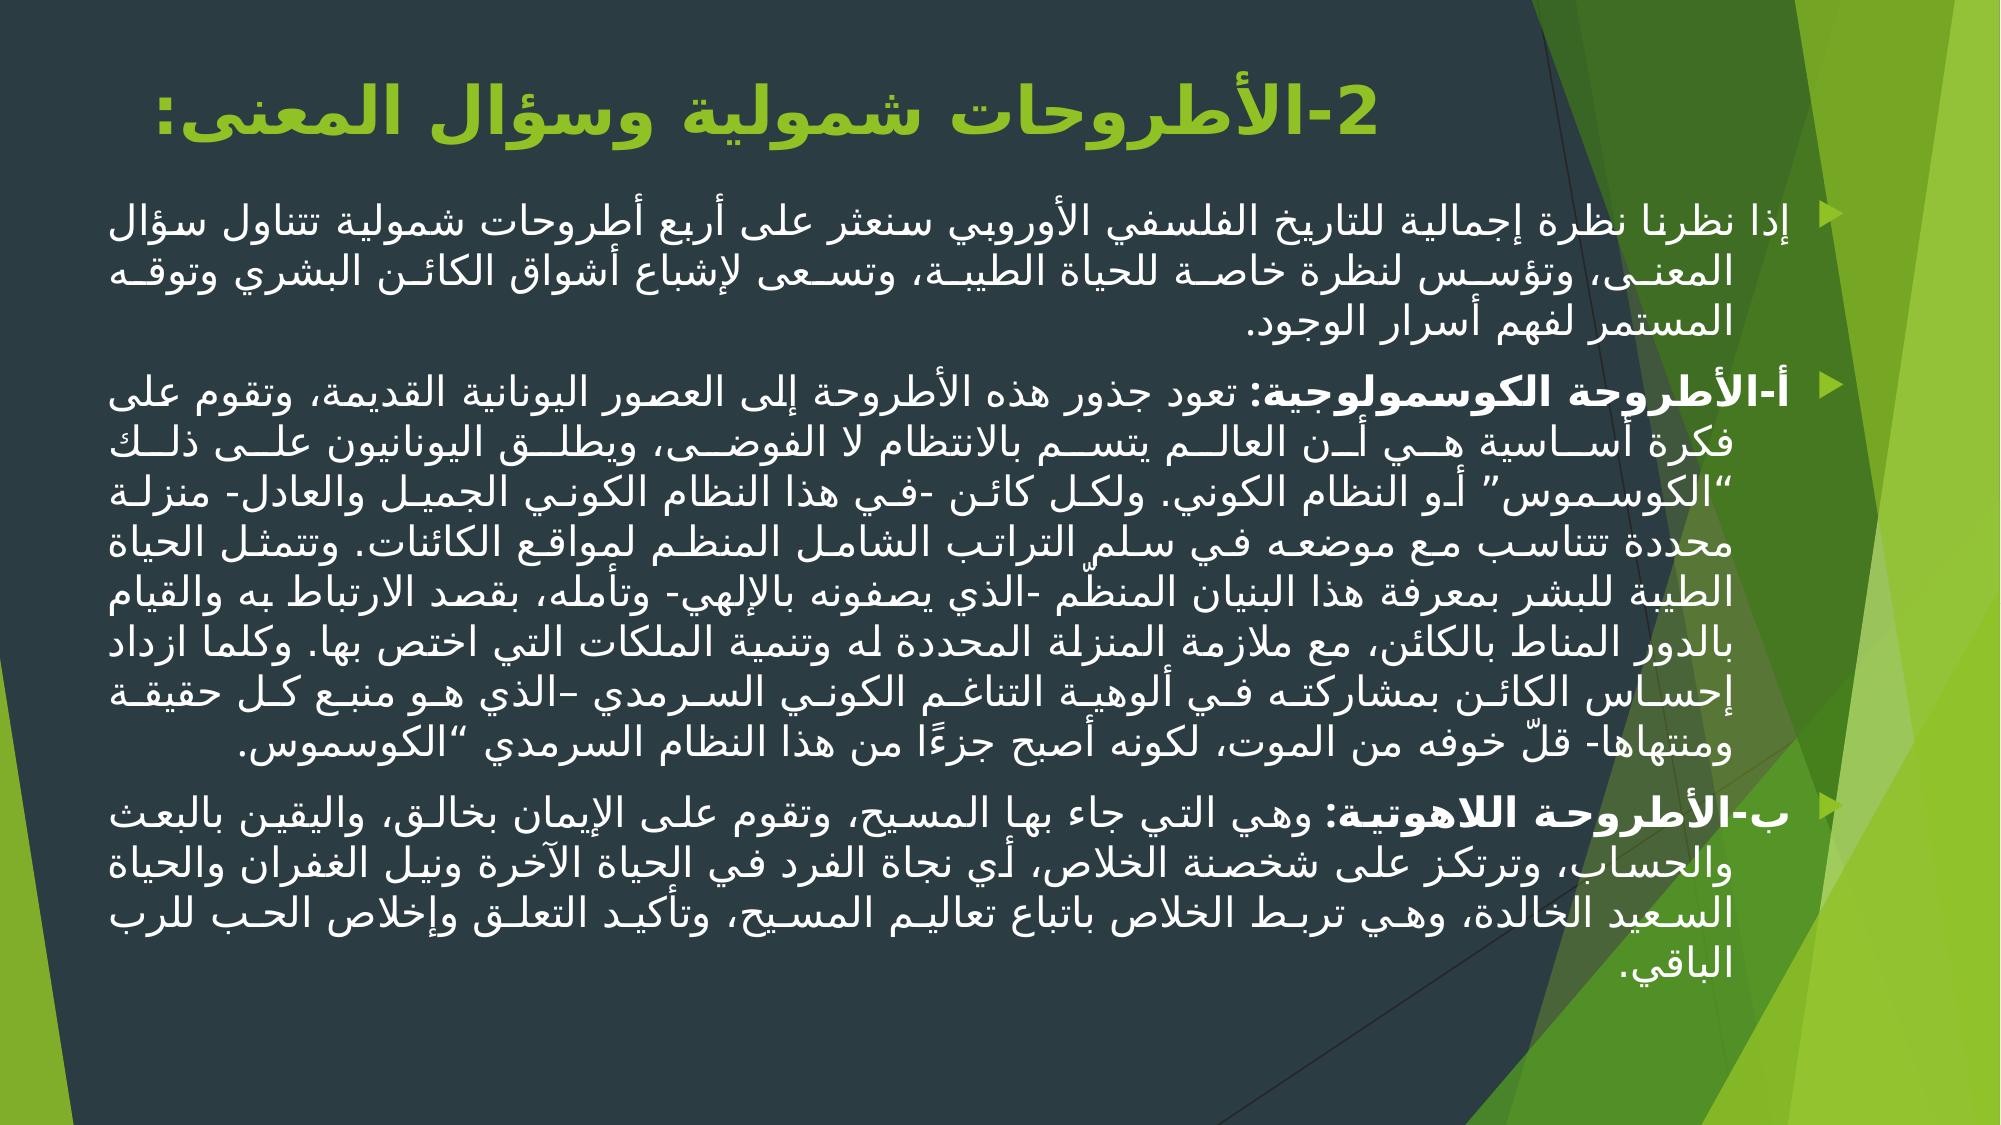

# 2-الأطروحات شمولية وسؤال المعنى:
إذا نظرنا نظرة إجمالية للتاريخ الفلسفي الأوروبي سنعثر على أربع أطروحات شمولية تتناول سؤال المعنى، وتؤسس لنظرة خاصة للحياة الطيبة، وتسعى لإشباع أشواق الكائن البشري وتوقه المستمر لفهم أسرار الوجود.
أ-الأطروحة الكوسمولوجية: تعود جذور هذه الأطروحة إلى العصور اليونانية القديمة، وتقوم على فكرة أساسية هي أن العالم يتسم بالانتظام لا الفوضى، ويطلق اليونانيون على ذلك “الكوسموس” أو النظام الكوني. ولكل كائن -في هذا النظام الكوني الجميل والعادل- منزلة محددة تتناسب مع موضعه في سلم التراتب الشامل المنظم لمواقع الكائنات. وتتمثل الحياة الطيبة للبشر بمعرفة هذا البنيان المنظّم -الذي يصفونه بالإلهي- وتأمله، بقصد الارتباط به والقيام بالدور المناط بالكائن، مع ملازمة المنزلة المحددة له وتنمية الملكات التي اختص بها. وكلما ازداد إحساس الكائن بمشاركته في ألوهية التناغم الكوني السرمدي –الذي هو منبع كل حقيقة ومنتهاها- قلّ خوفه من الموت، لكونه أصبح جزءًا من هذا النظام السرمدي “الكوسموس.
ب-الأطروحة اللاهوتية: وهي التي جاء بها المسيح، وتقوم على الإيمان بخالق، واليقين بالبعث والحساب، وترتكز على شخصنة الخلاص، أي نجاة الفرد في الحياة الآخرة ونيل الغفران والحياة السعيد الخالدة، وهي تربط الخلاص باتباع تعاليم المسيح، وتأكيد التعلق وإخلاص الحب للرب الباقي.